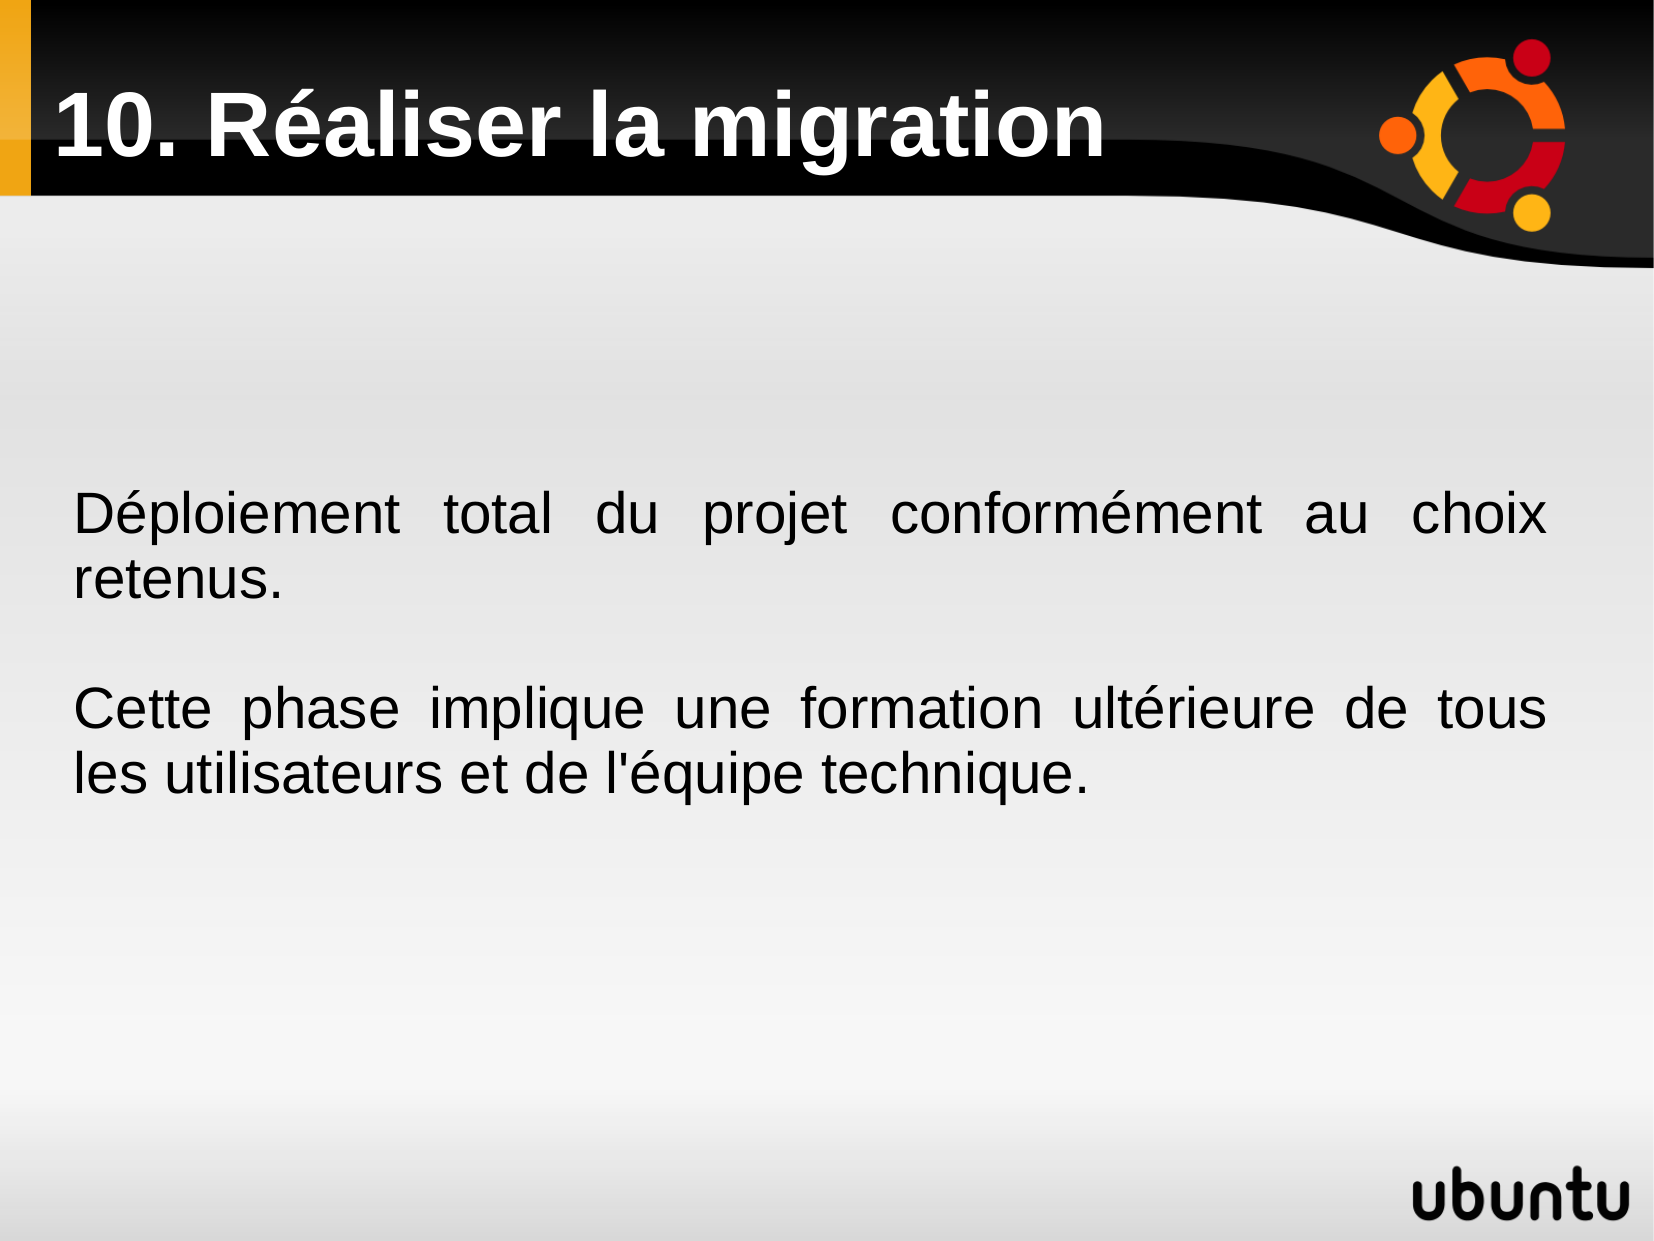

# 10. Réaliser la migration
Déploiement total du projet conformément au choix retenus.
Cette phase implique une formation ultérieure de tous les utilisateurs et de l'équipe technique.